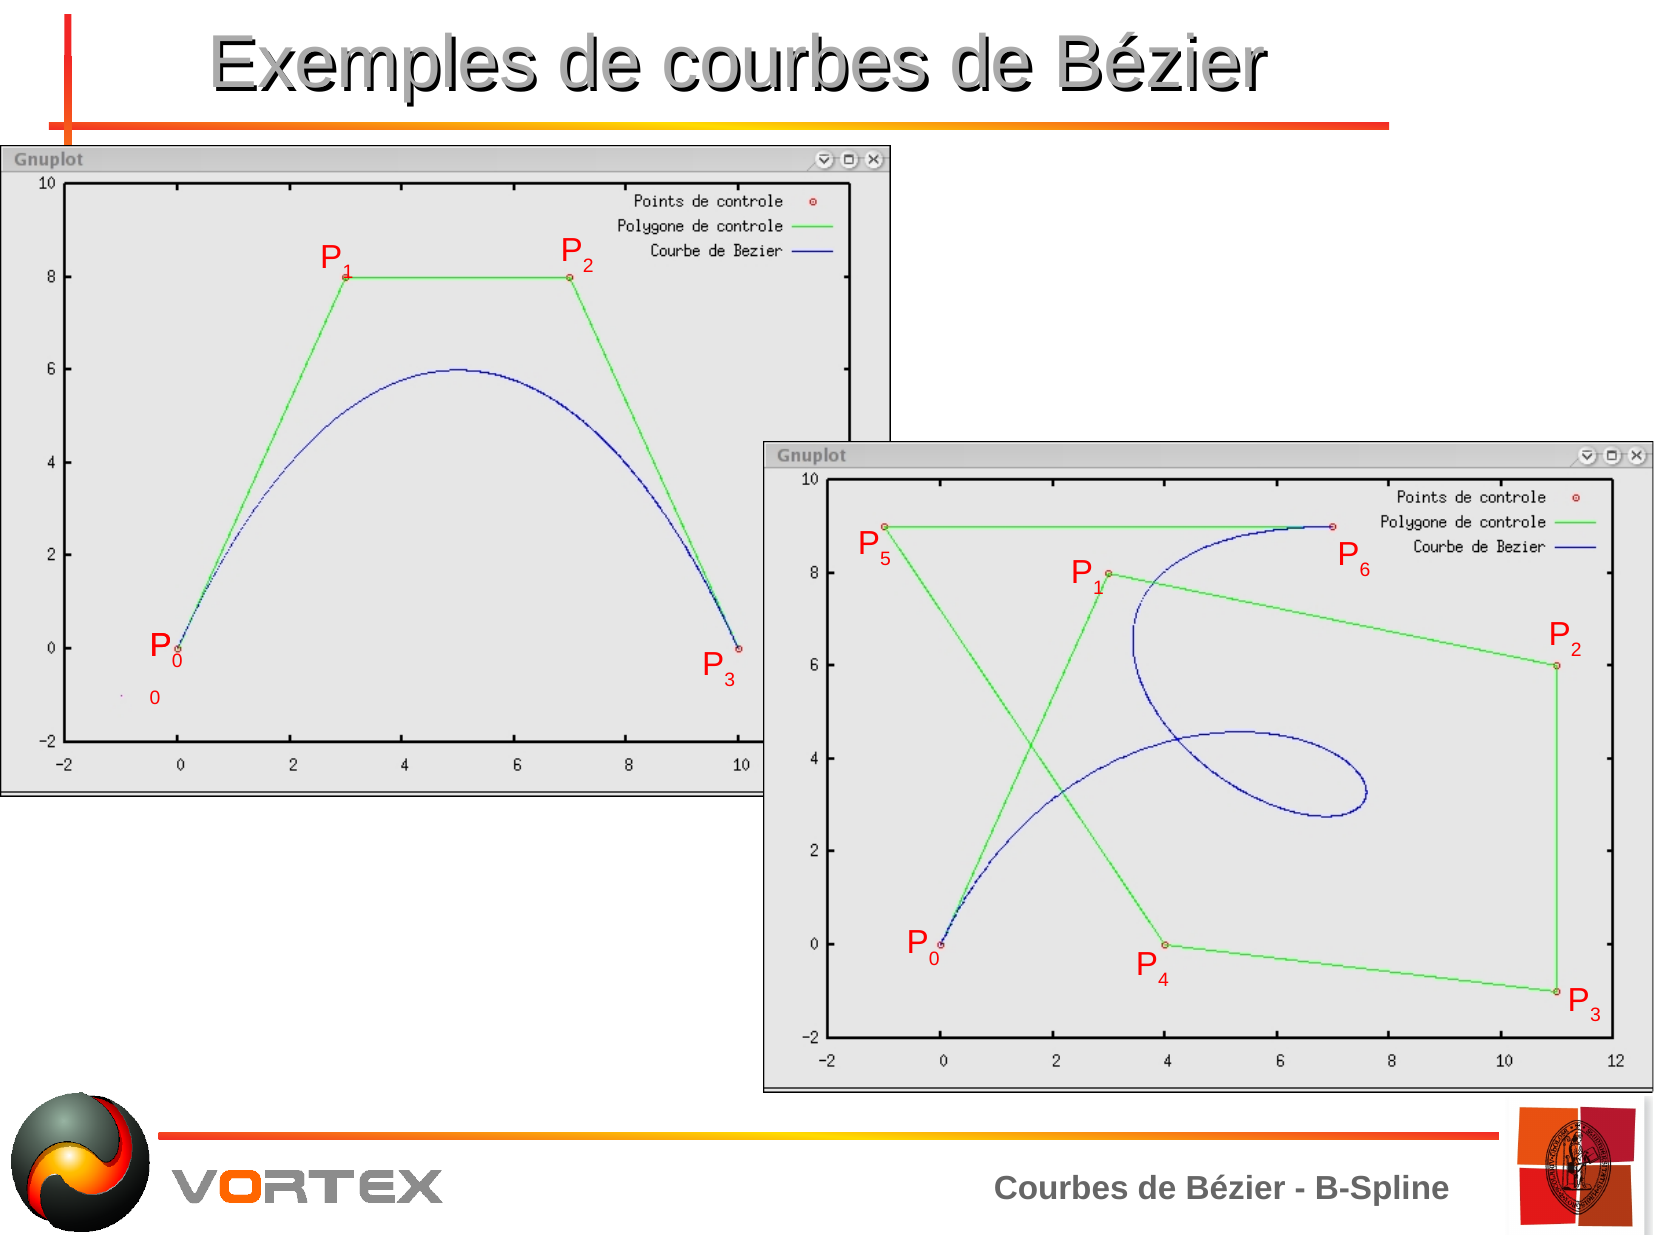

# Exemples de courbes de Bézier
P2
P1
P0
P0
P3
P5
P6
P1
P2
P0
P4
P3